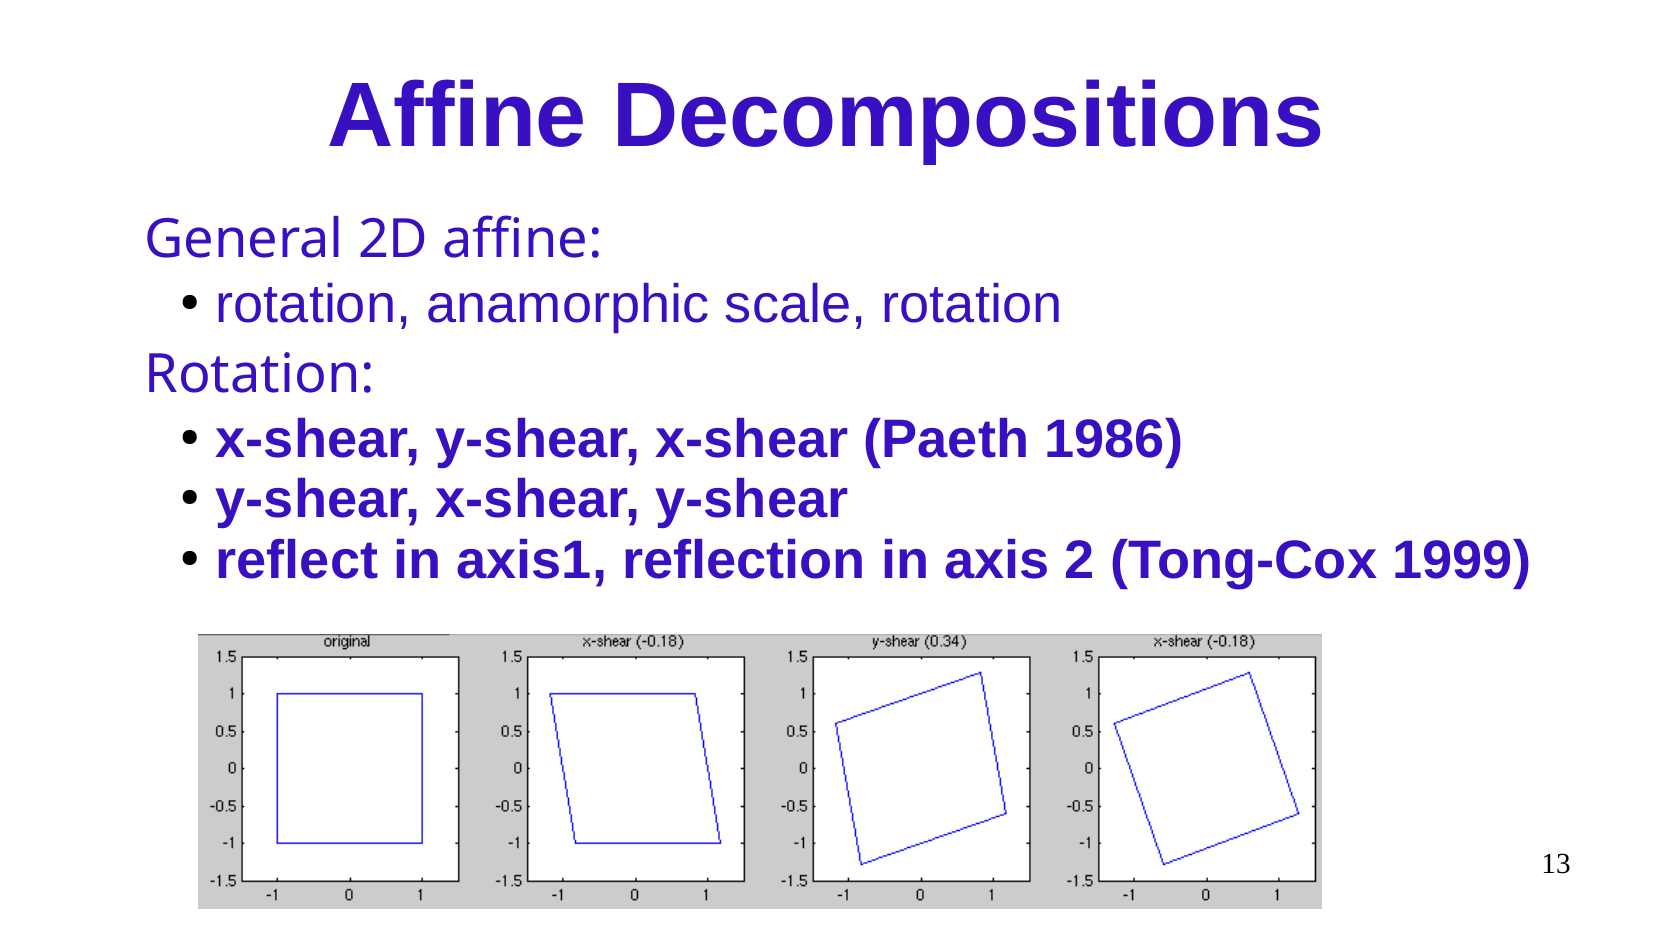

# Affine Decompositions
General 2D affine:
rotation, anamorphic scale, rotation
Rotation:
x-shear, y-shear, x-shear (Paeth 1986)
y-shear, x-shear, y-shear
reflect in axis1, reflection in axis 2 (Tong-Cox 1999)
13